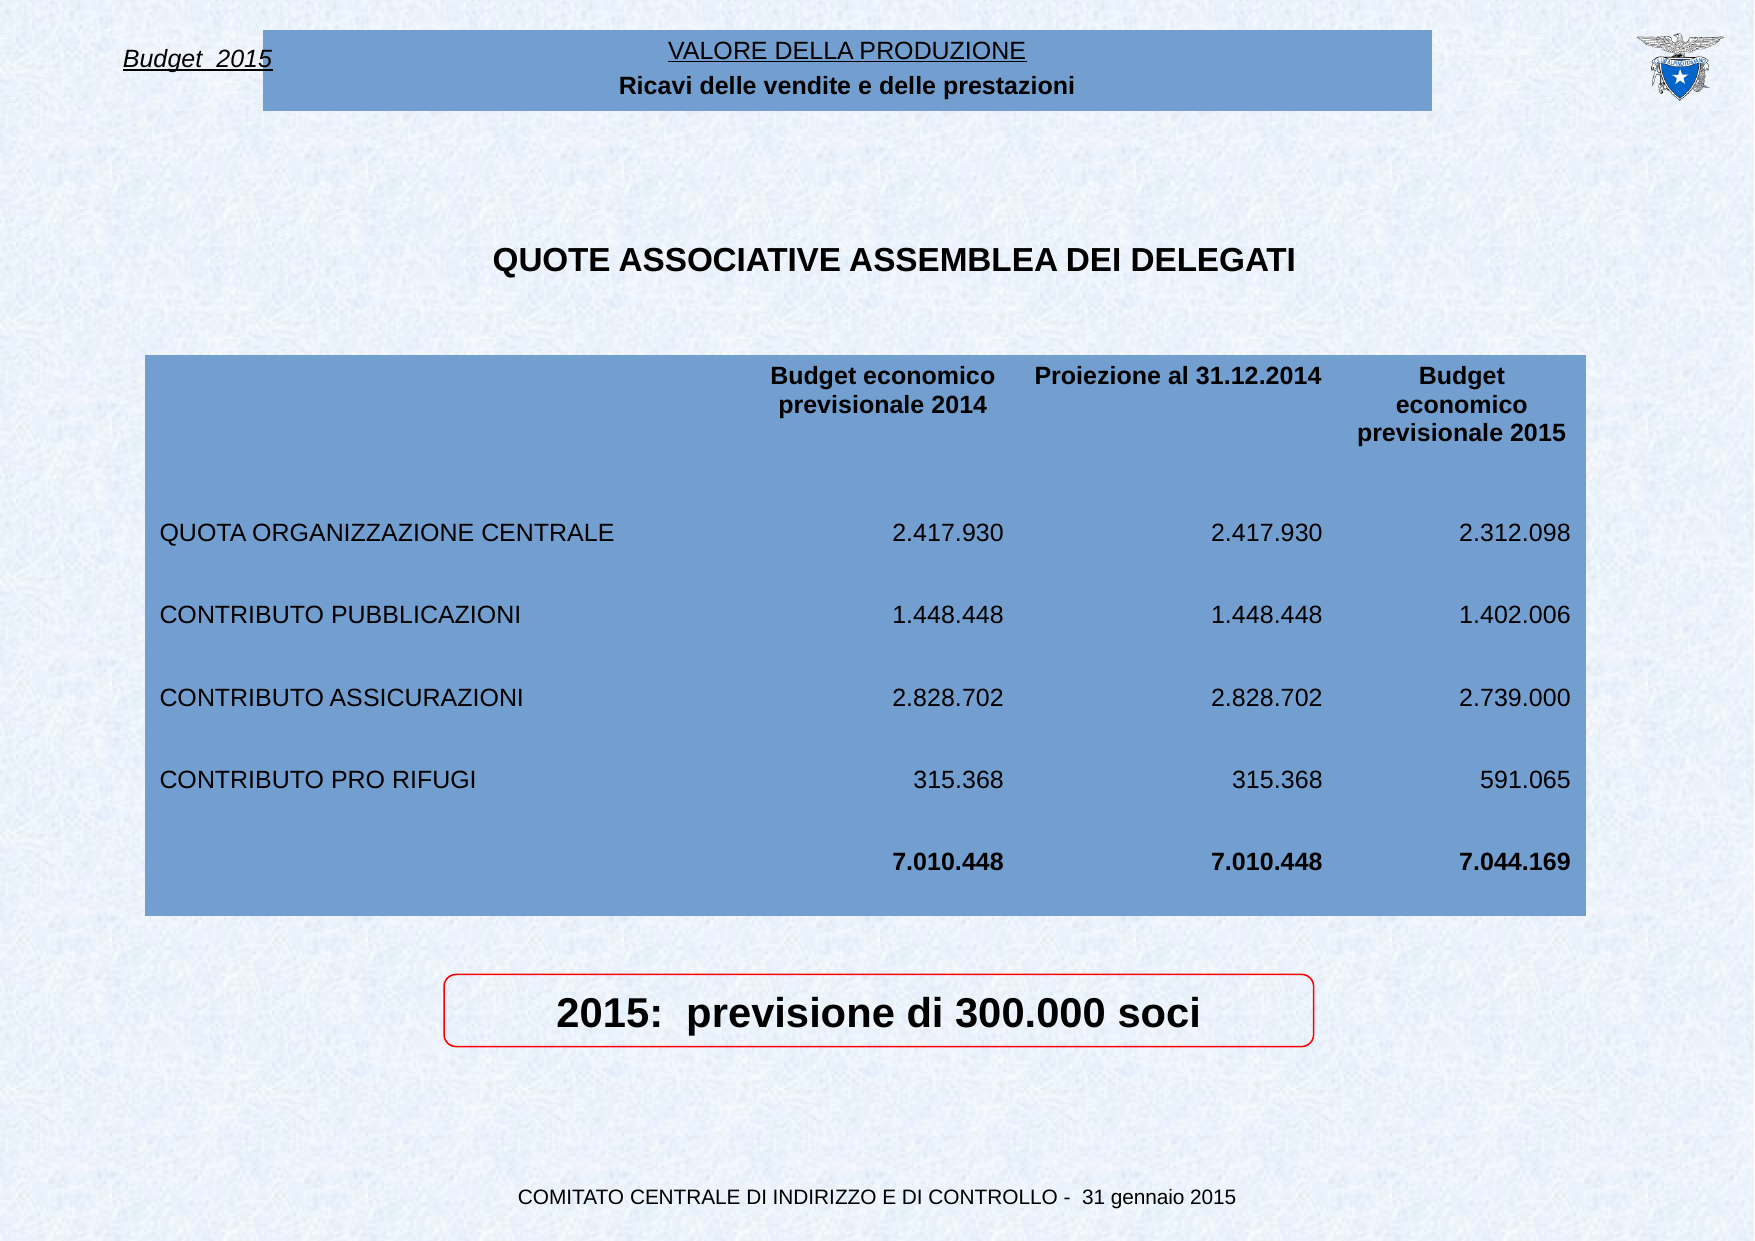

| VALORE DELLA PRODUZIONE Ricavi delle vendite e delle prestazioni |
| --- |
Budget 2015
QUOTE ASSOCIATIVE ASSEMBLEA DEI DELEGATI
| | Budget economico previsionale 2014 | Proiezione al 31.12.2014 | Budget economico previsionale 2015 |
| --- | --- | --- | --- |
| QUOTA ORGANIZZAZIONE CENTRALE | 2.417.930 | 2.417.930 | 2.312.098 |
| CONTRIBUTO PUBBLICAZIONI | 1.448.448 | 1.448.448 | 1.402.006 |
| CONTRIBUTO ASSICURAZIONI | 2.828.702 | 2.828.702 | 2.739.000 |
| CONTRIBUTO PRO RIFUGI | 315.368 | 315.368 | 591.065 |
| | 7.010.448 | 7.010.448 | 7.044.169 |
2015: previsione di 300.000 soci
COMITATO CENTRALE DI INDIRIZZO E DI CONTROLLO - 31 gennaio 2015